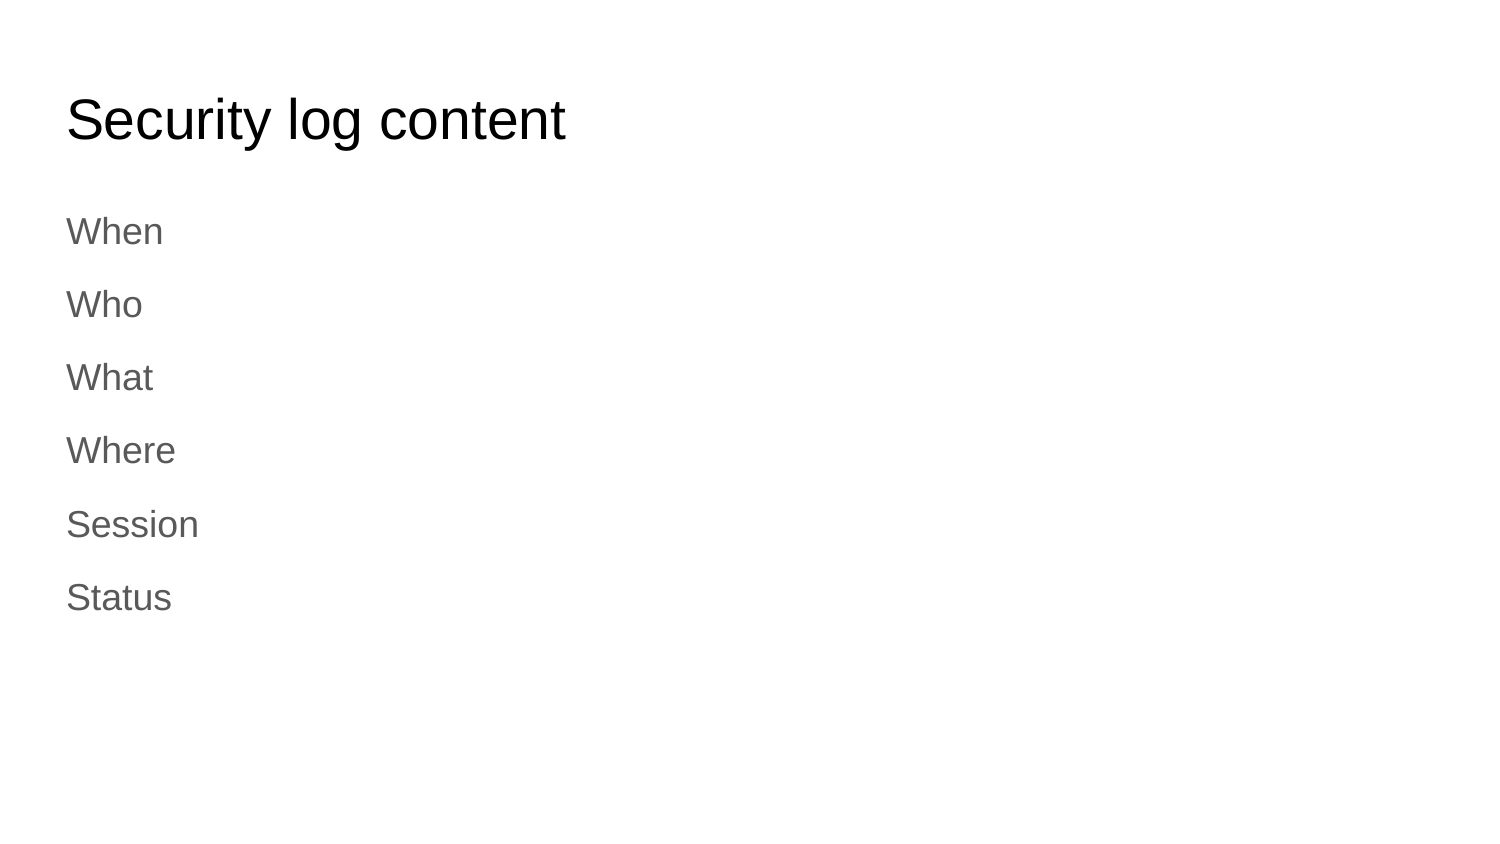

# Security log content
When
Who
What
Where
Session
Status